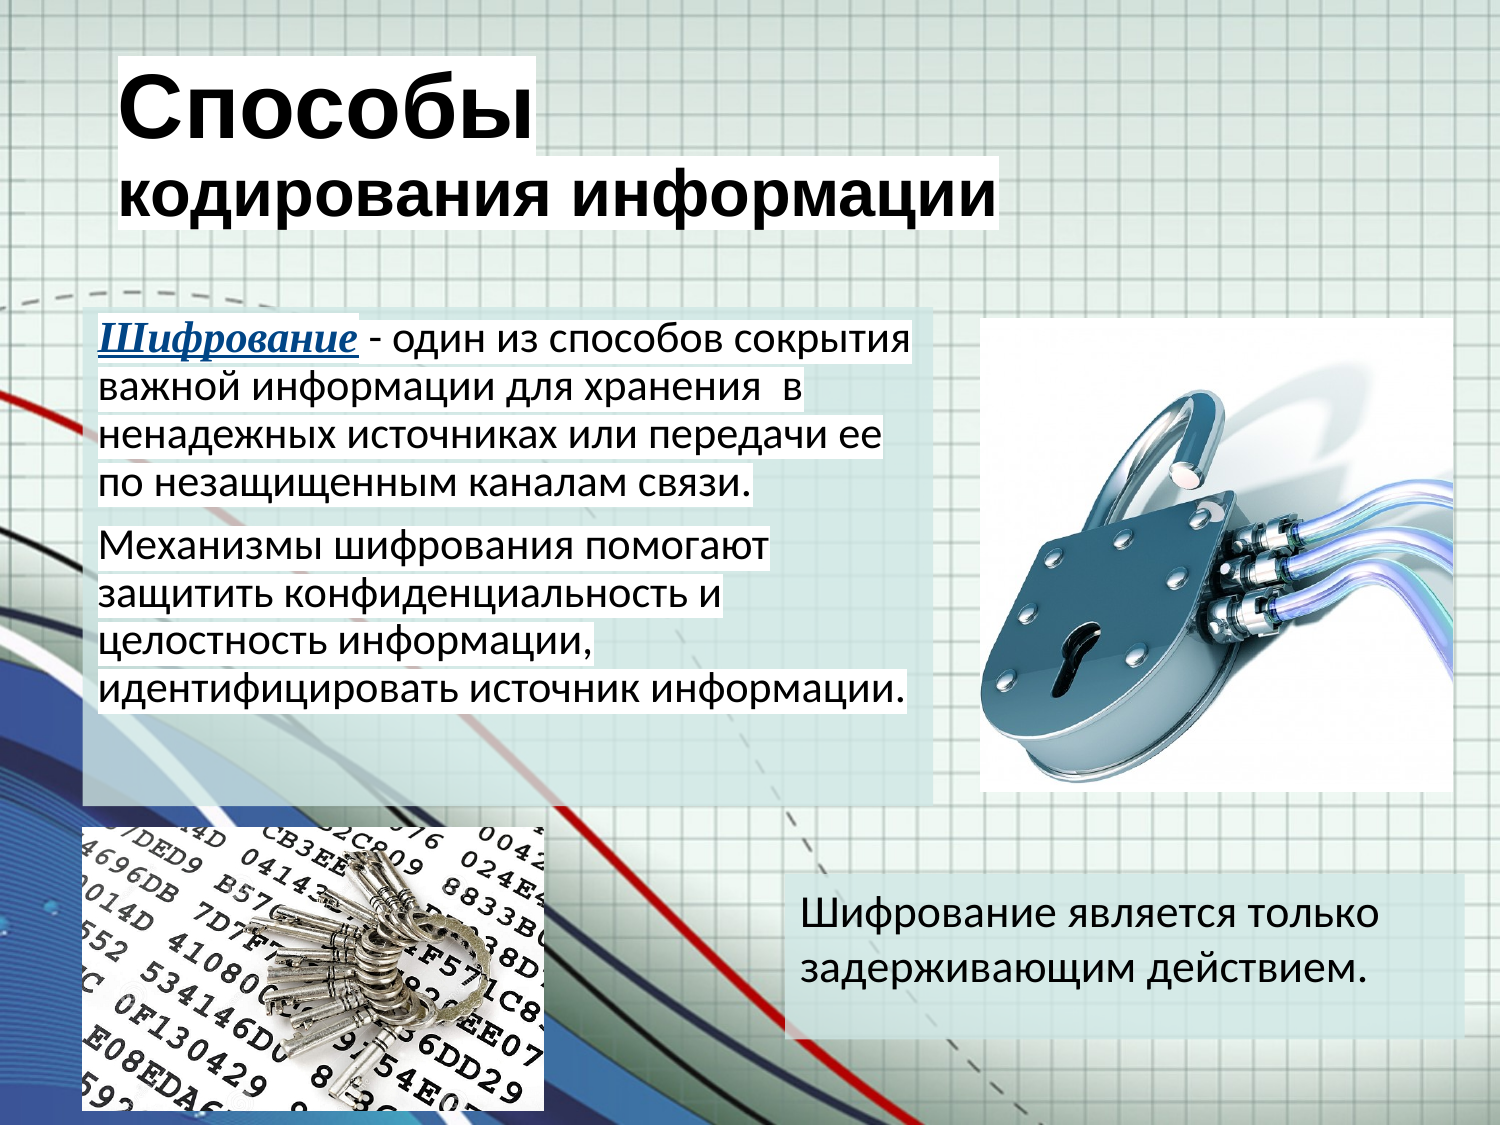

Способы
кодирования информации
#
Шифрование - один из способов сокрытия важной информации для хранения в ненадежных источниках или передачи ее по незащищенным каналам связи.
Механизмы шифрования помогают защитить конфиденциальность и целостность информации, идентифицировать источник информации.
Шифрование является только задерживающим действием.